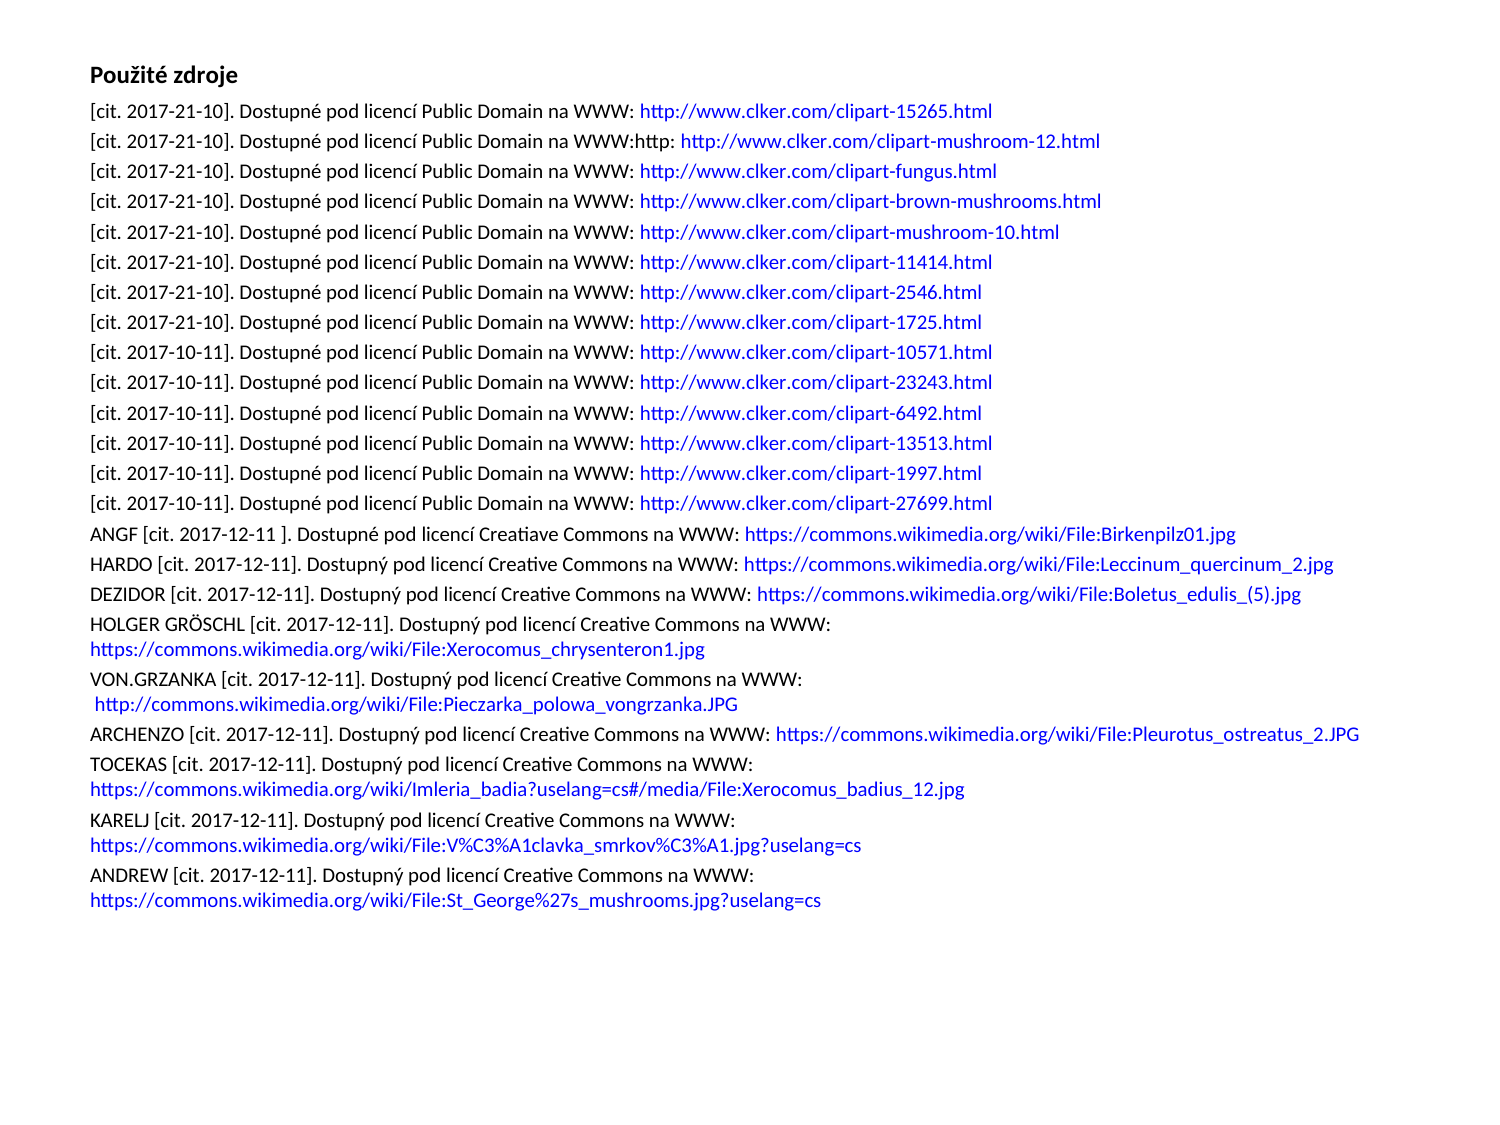

# Použité zdroje
[cit. 2017-21-10]. Dostupné pod licencí Public Domain na WWW: http://www.clker.com/clipart-15265.html
[cit. 2017-21-10]. Dostupné pod licencí Public Domain na WWW:http: http://www.clker.com/clipart-mushroom-12.html
[cit. 2017-21-10]. Dostupné pod licencí Public Domain na WWW: http://www.clker.com/clipart-fungus.html
[cit. 2017-21-10]. Dostupné pod licencí Public Domain na WWW: http://www.clker.com/clipart-brown-mushrooms.html
[cit. 2017-21-10]. Dostupné pod licencí Public Domain na WWW: http://www.clker.com/clipart-mushroom-10.html
[cit. 2017-21-10]. Dostupné pod licencí Public Domain na WWW: http://www.clker.com/clipart-11414.html
[cit. 2017-21-10]. Dostupné pod licencí Public Domain na WWW: http://www.clker.com/clipart-2546.html
[cit. 2017-21-10]. Dostupné pod licencí Public Domain na WWW: http://www.clker.com/clipart-1725.html
[cit. 2017-10-11]. Dostupné pod licencí Public Domain na WWW: http://www.clker.com/clipart-10571.html
[cit. 2017-10-11]. Dostupné pod licencí Public Domain na WWW: http://www.clker.com/clipart-23243.html
[cit. 2017-10-11]. Dostupné pod licencí Public Domain na WWW: http://www.clker.com/clipart-6492.html
[cit. 2017-10-11]. Dostupné pod licencí Public Domain na WWW: http://www.clker.com/clipart-13513.html
[cit. 2017-10-11]. Dostupné pod licencí Public Domain na WWW: http://www.clker.com/clipart-1997.html
[cit. 2017-10-11]. Dostupné pod licencí Public Domain na WWW: http://www.clker.com/clipart-27699.html
ANGF [cit. 2017-12-11 ]. Dostupné pod licencí Creatiave Commons na WWW: https://commons.wikimedia.org/wiki/File:Birkenpilz01.jpg
HARDO [cit. 2017-12-11]. Dostupný pod licencí Creative Commons na WWW: https://commons.wikimedia.org/wiki/File:Leccinum_quercinum_2.jpg
DEZIDOR [cit. 2017-12-11]. Dostupný pod licencí Creative Commons na WWW: https://commons.wikimedia.org/wiki/File:Boletus_edulis_(5).jpg
HOLGER GRÖSCHL [cit. 2017-12-11]. Dostupný pod licencí Creative Commons na WWW: https://commons.wikimedia.org/wiki/File:Xerocomus_chrysenteron1.jpg
VON.GRZANKA [cit. 2017-12-11]. Dostupný pod licencí Creative Commons na WWW: http://commons.wikimedia.org/wiki/File:Pieczarka_polowa_vongrzanka.JPG
ARCHENZO [cit. 2017-12-11]. Dostupný pod licencí Creative Commons na WWW: https://commons.wikimedia.org/wiki/File:Pleurotus_ostreatus_2.JPG
TOCEKAS [cit. 2017-12-11]. Dostupný pod licencí Creative Commons na WWW: https://commons.wikimedia.org/wiki/Imleria_badia?uselang=cs#/media/File:Xerocomus_badius_12.jpg
KARELJ [cit. 2017-12-11]. Dostupný pod licencí Creative Commons na WWW: https://commons.wikimedia.org/wiki/File:V%C3%A1clavka_smrkov%C3%A1.jpg?uselang=cs
ANDREW [cit. 2017-12-11]. Dostupný pod licencí Creative Commons na WWW: https://commons.wikimedia.org/wiki/File:St_George%27s_mushrooms.jpg?uselang=cs